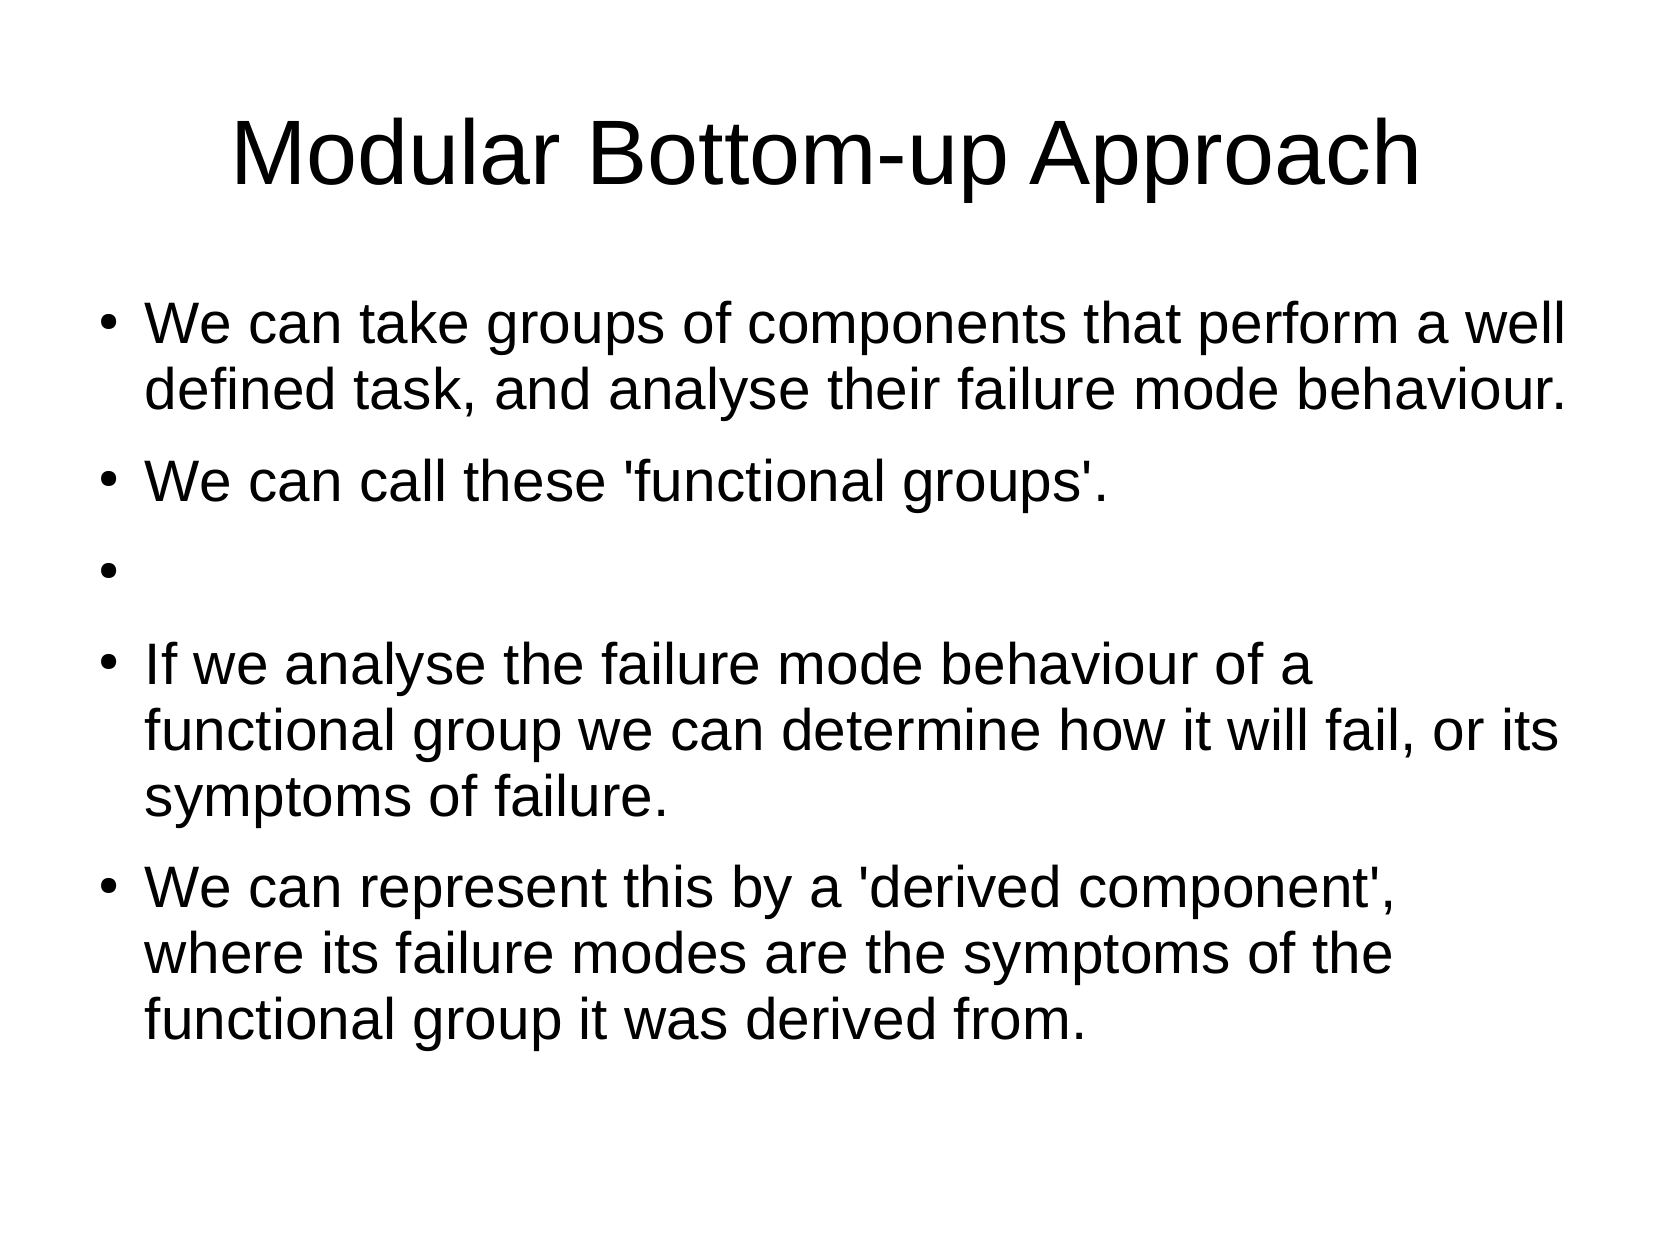

# Modular Bottom-up Approach
We can take groups of components that perform a well defined task, and analyse their failure mode behaviour.
We can call these 'functional groups'.
If we analyse the failure mode behaviour of a functional group we can determine how it will fail, or its symptoms of failure.
We can represent this by a 'derived component', where its failure modes are the symptoms of the functional group it was derived from.